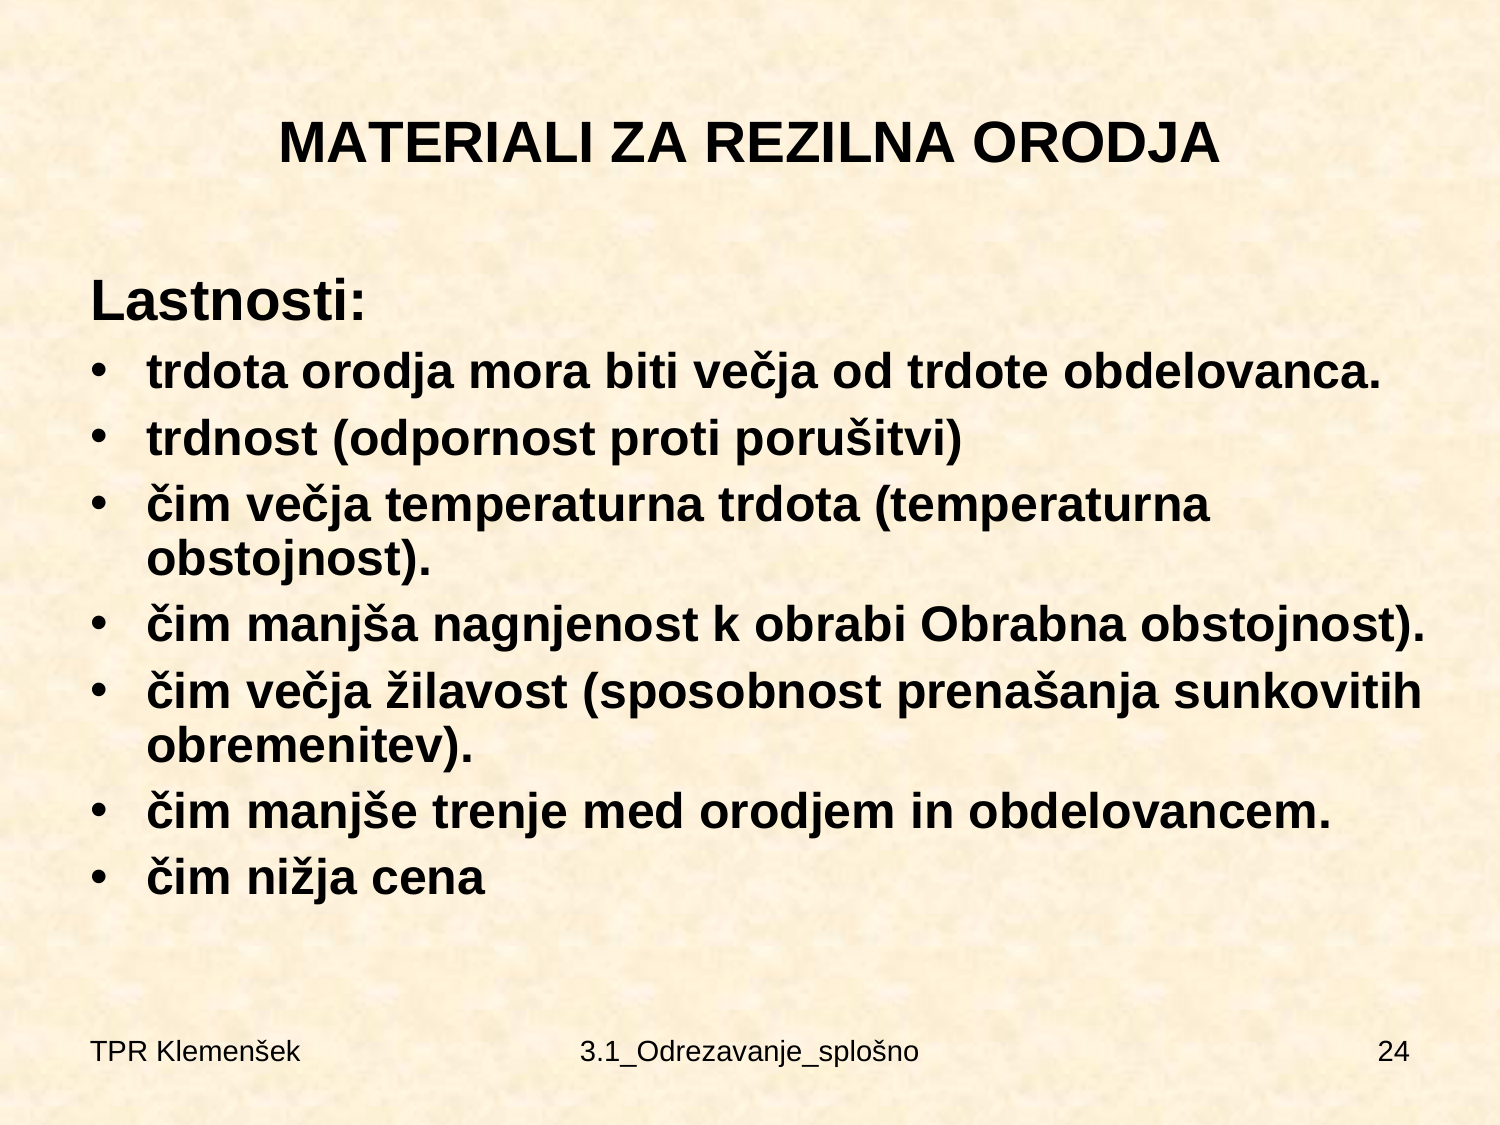

# MATERIALI ZA REZILNA ORODJA
Lastnosti:
trdota orodja mora biti večja od trdote obdelovanca.
trdnost (odpornost proti porušitvi)
čim večja temperaturna trdota (temperaturna obstojnost).
čim manjša nagnjenost k obrabi Obrabna obstojnost).
čim večja žilavost (sposobnost prenašanja sunkovitih obremenitev).
čim manjše trenje med orodjem in obdelovancem.
čim nižja cena
TPR Klemenšek
3.1_Odrezavanje_splošno
24